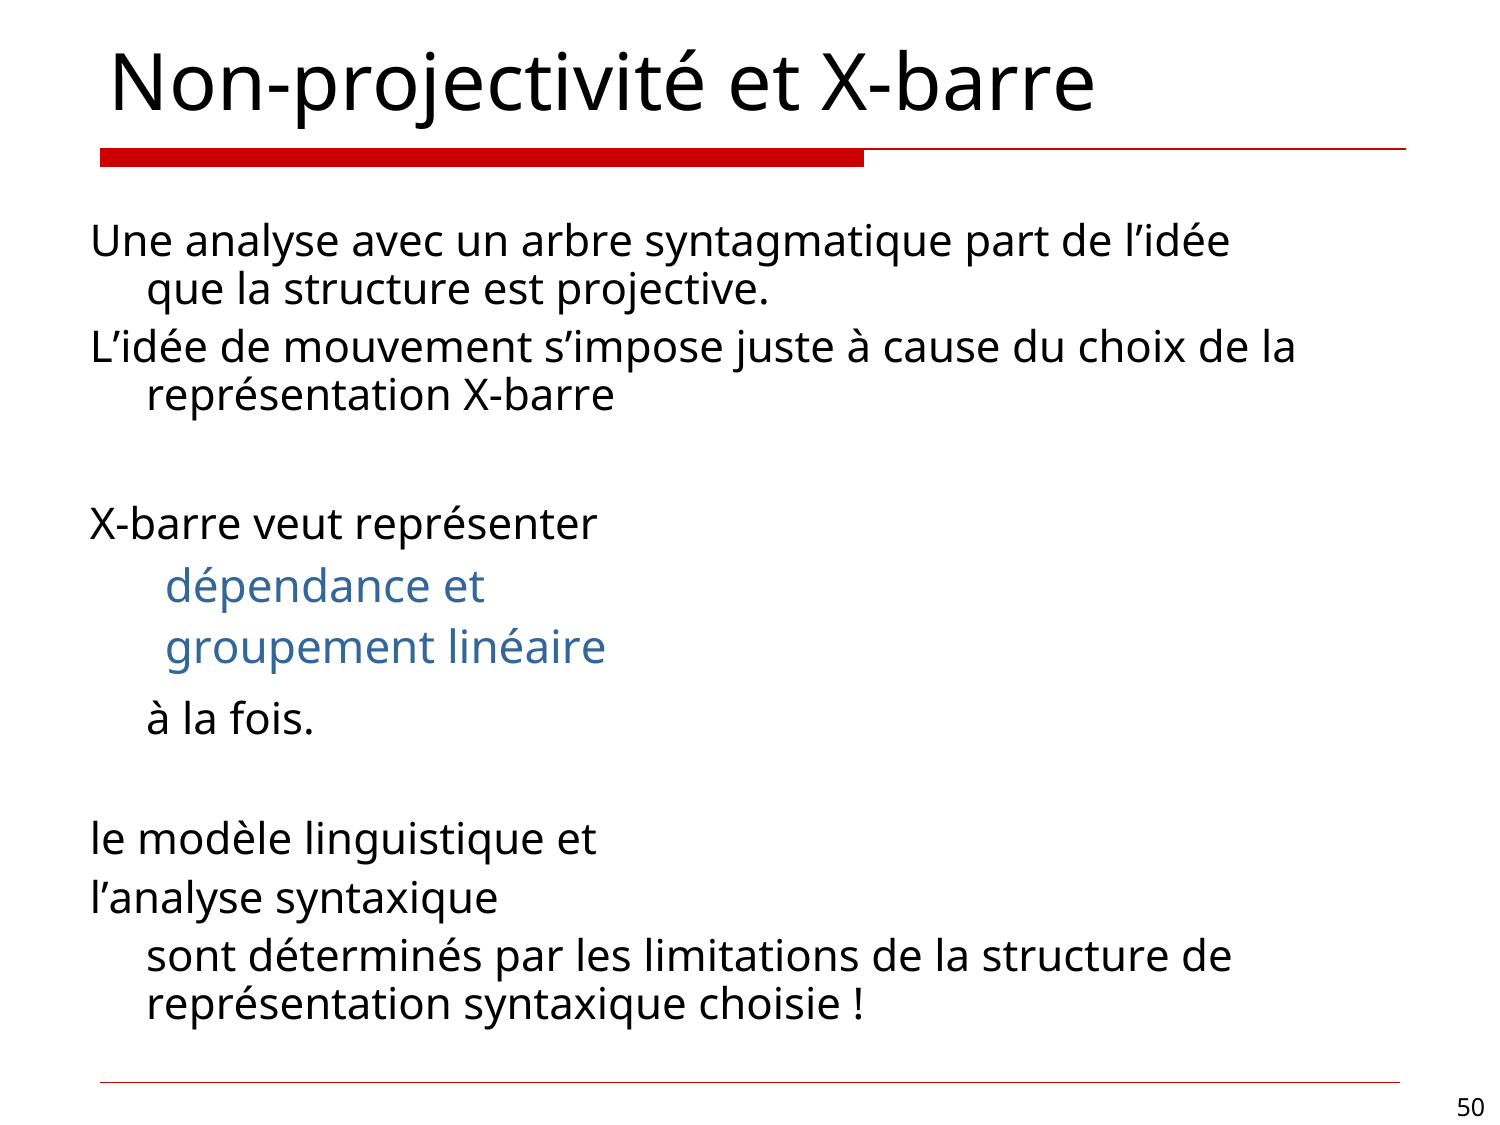

Non-projectivité et X-barre
# Une analyse avec un arbre syntagmatique part de l’idée que la structure est projective.
L’idée de mouvement s’impose juste à cause du choix de la représentation X-barre
X-barre veut représenter
dépendance et
groupement linéaire
	à la fois.
le modèle linguistique et
l’analyse syntaxique
	sont déterminés par les limitations de la structure de représentation syntaxique choisie !
50